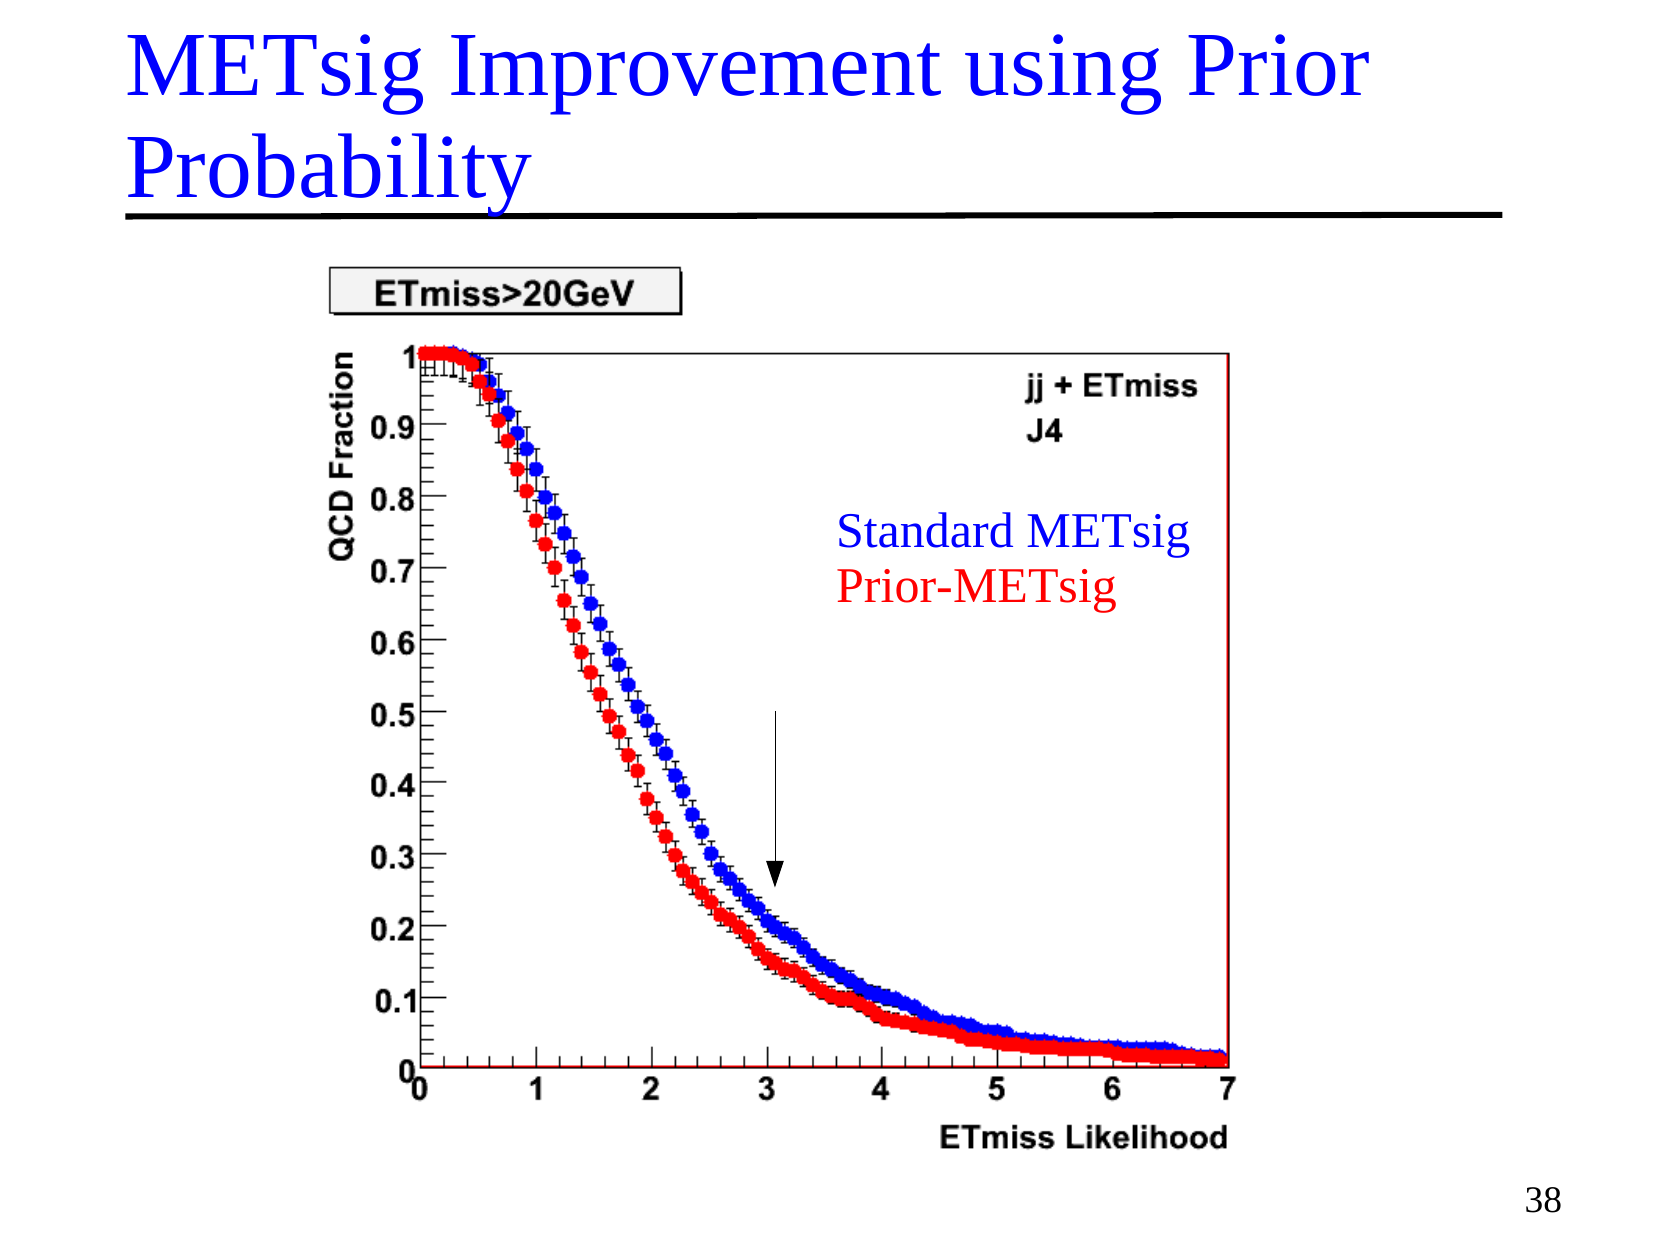

METsig Improvement using Prior
Probability
Standard METsig
Prior-METsig